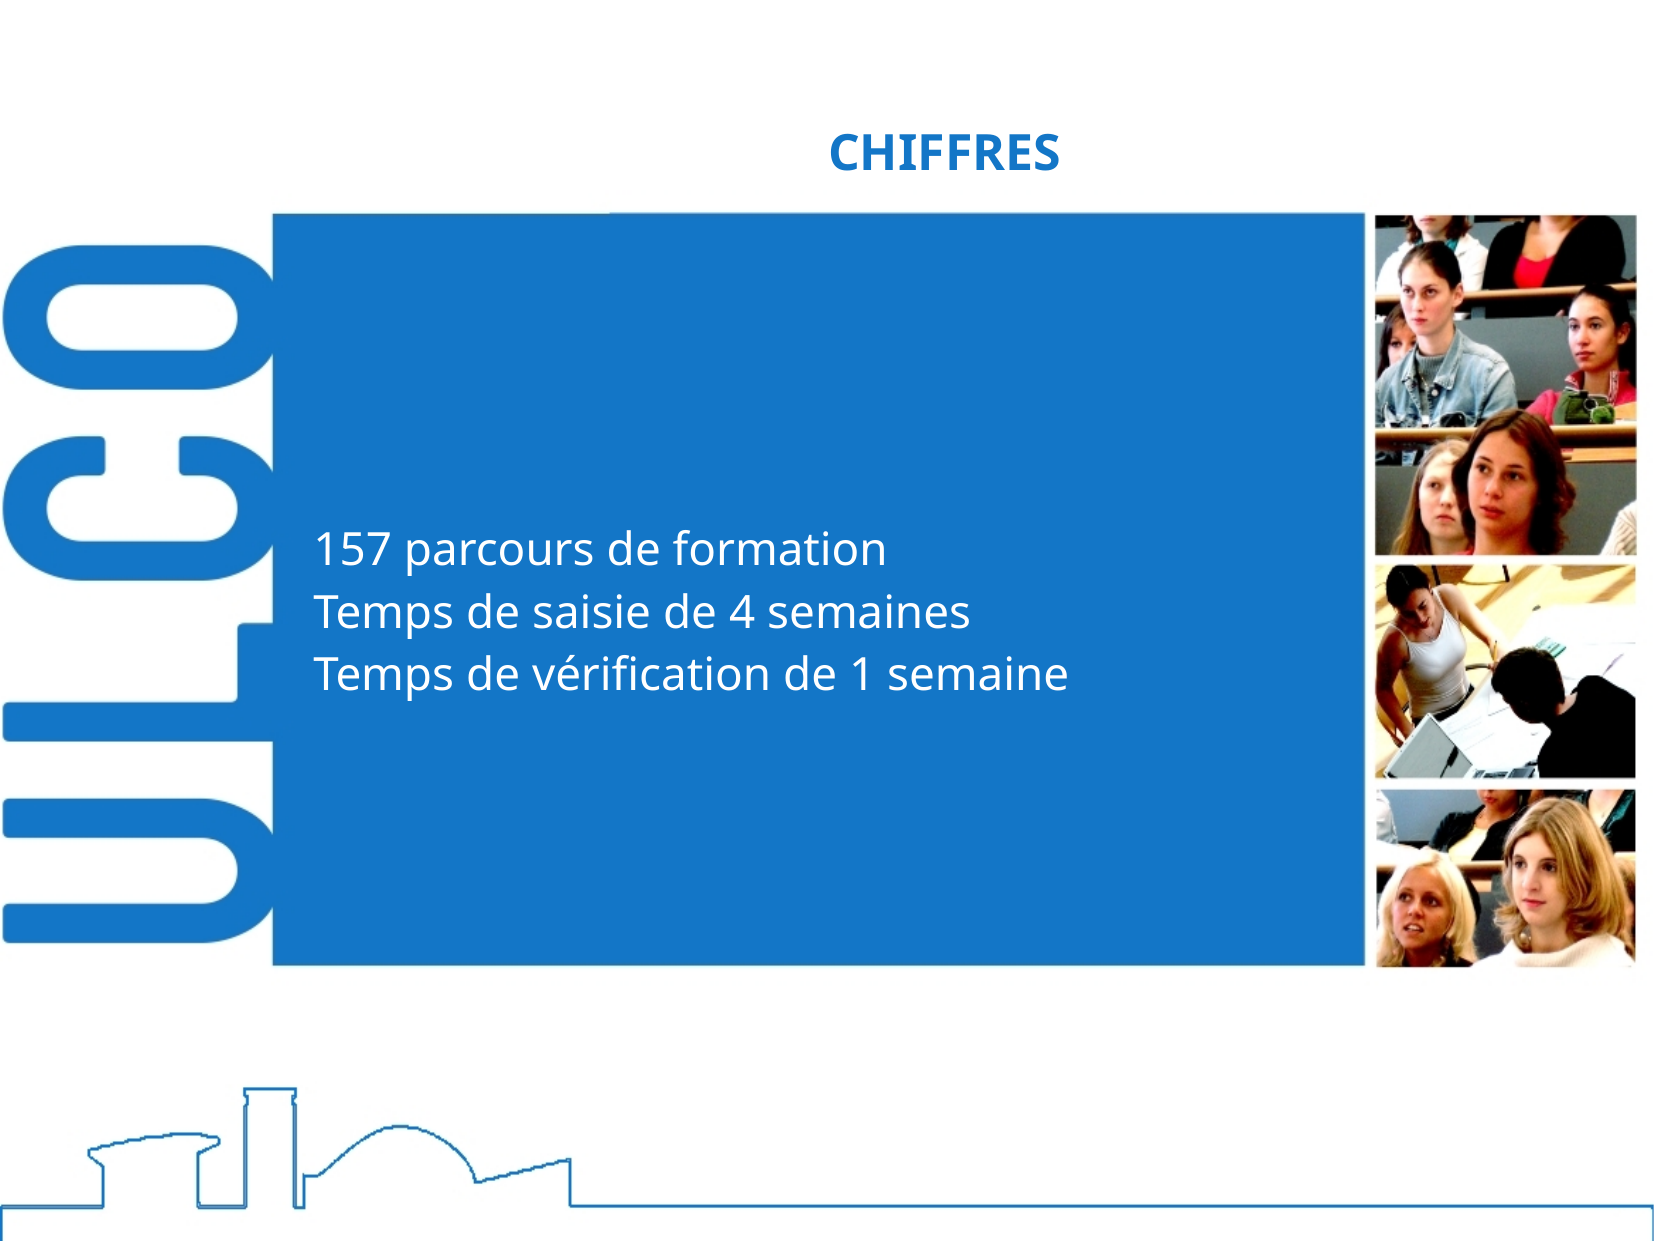

# CHIFFRES
 157 parcours de formation
 Temps de saisie de 4 semaines
 Temps de vérification de 1 semaine